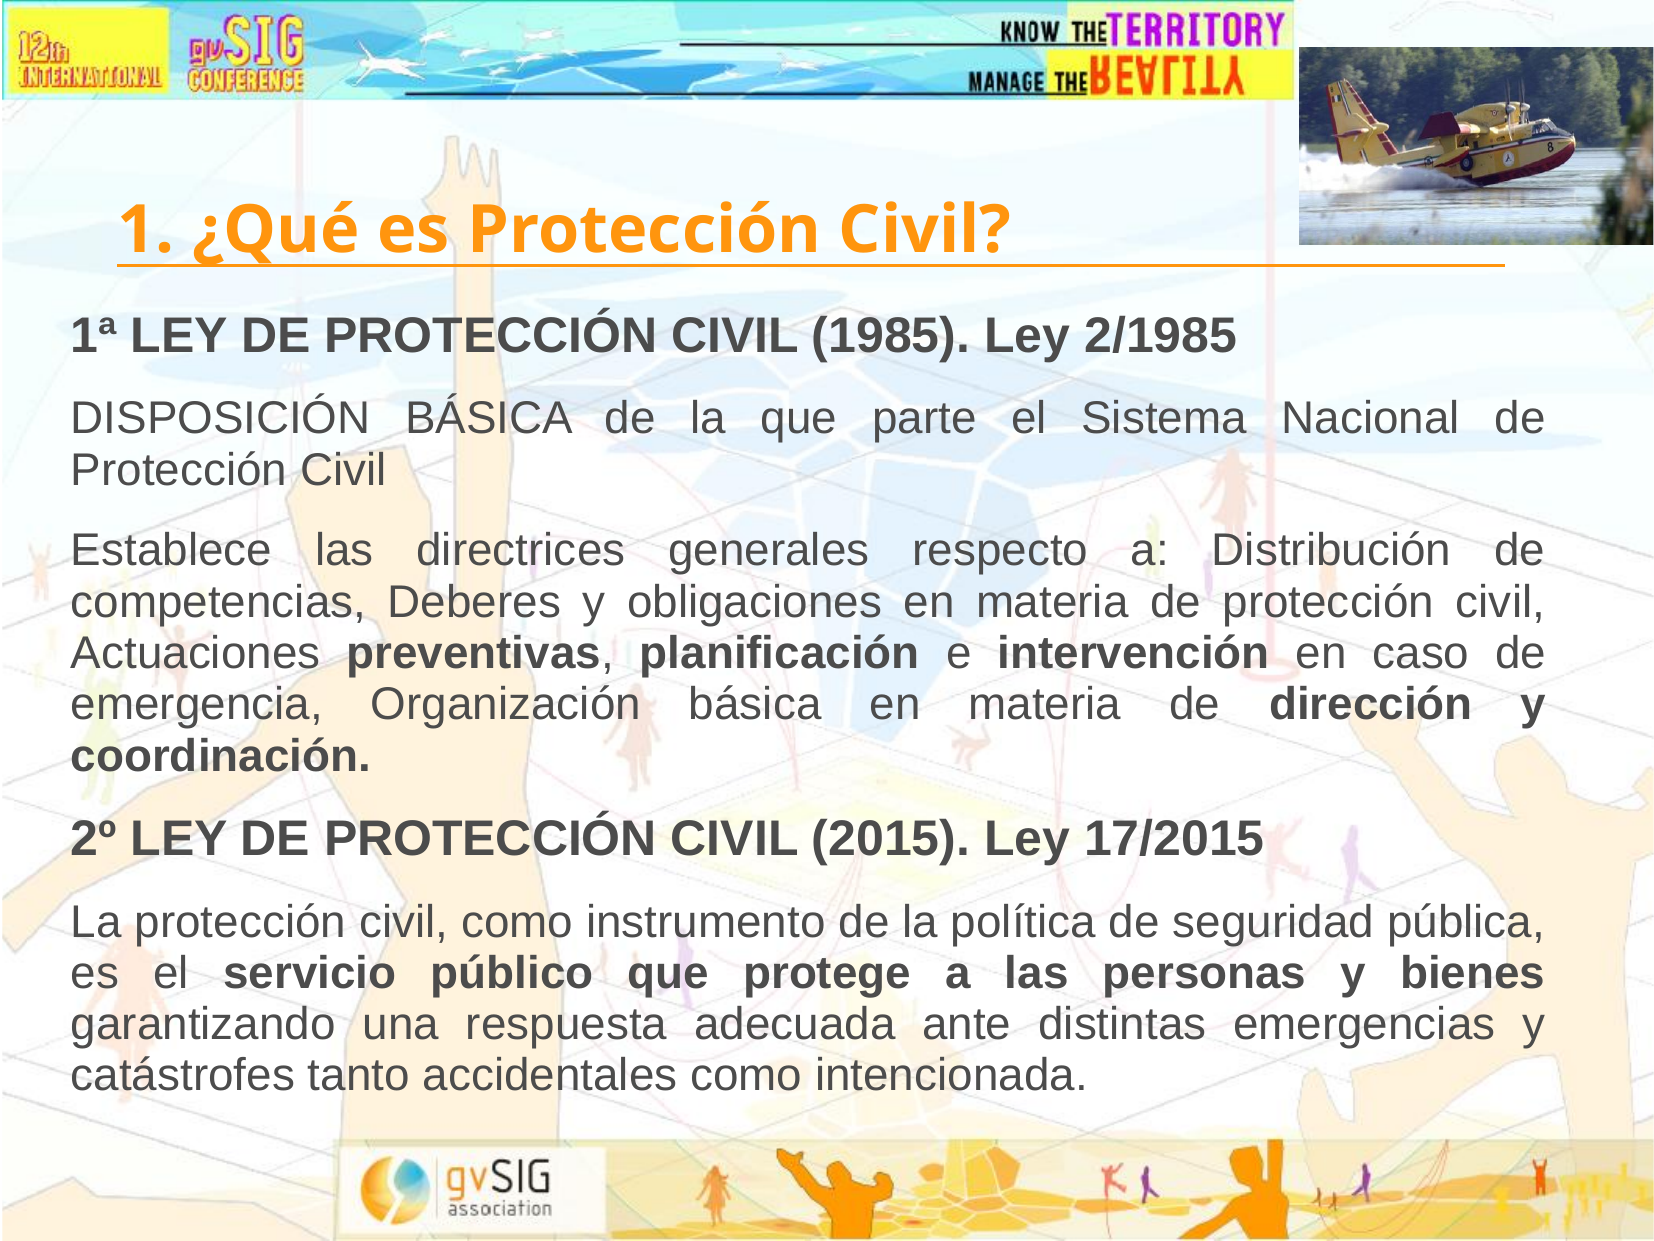

# 1. ¿Qué es Protección Civil?
1ª LEY DE PROTECCIÓN CIVIL (1985). Ley 2/1985
DISPOSICIÓN BÁSICA de la que parte el Sistema Nacional de Protección Civil
Establece las directrices generales respecto a: Distribución de competencias, Deberes y obligaciones en materia de protección civil, Actuaciones preventivas, planificación e intervención en caso de emergencia, Organización básica en materia de dirección y coordinación.
2º LEY DE PROTECCIÓN CIVIL (2015). Ley 17/2015
La protección civil, como instrumento de la política de seguridad pública, es el servicio público que protege a las personas y bienes garantizando una respuesta adecuada ante distintas emergencias y catástrofes tanto accidentales como intencionada.